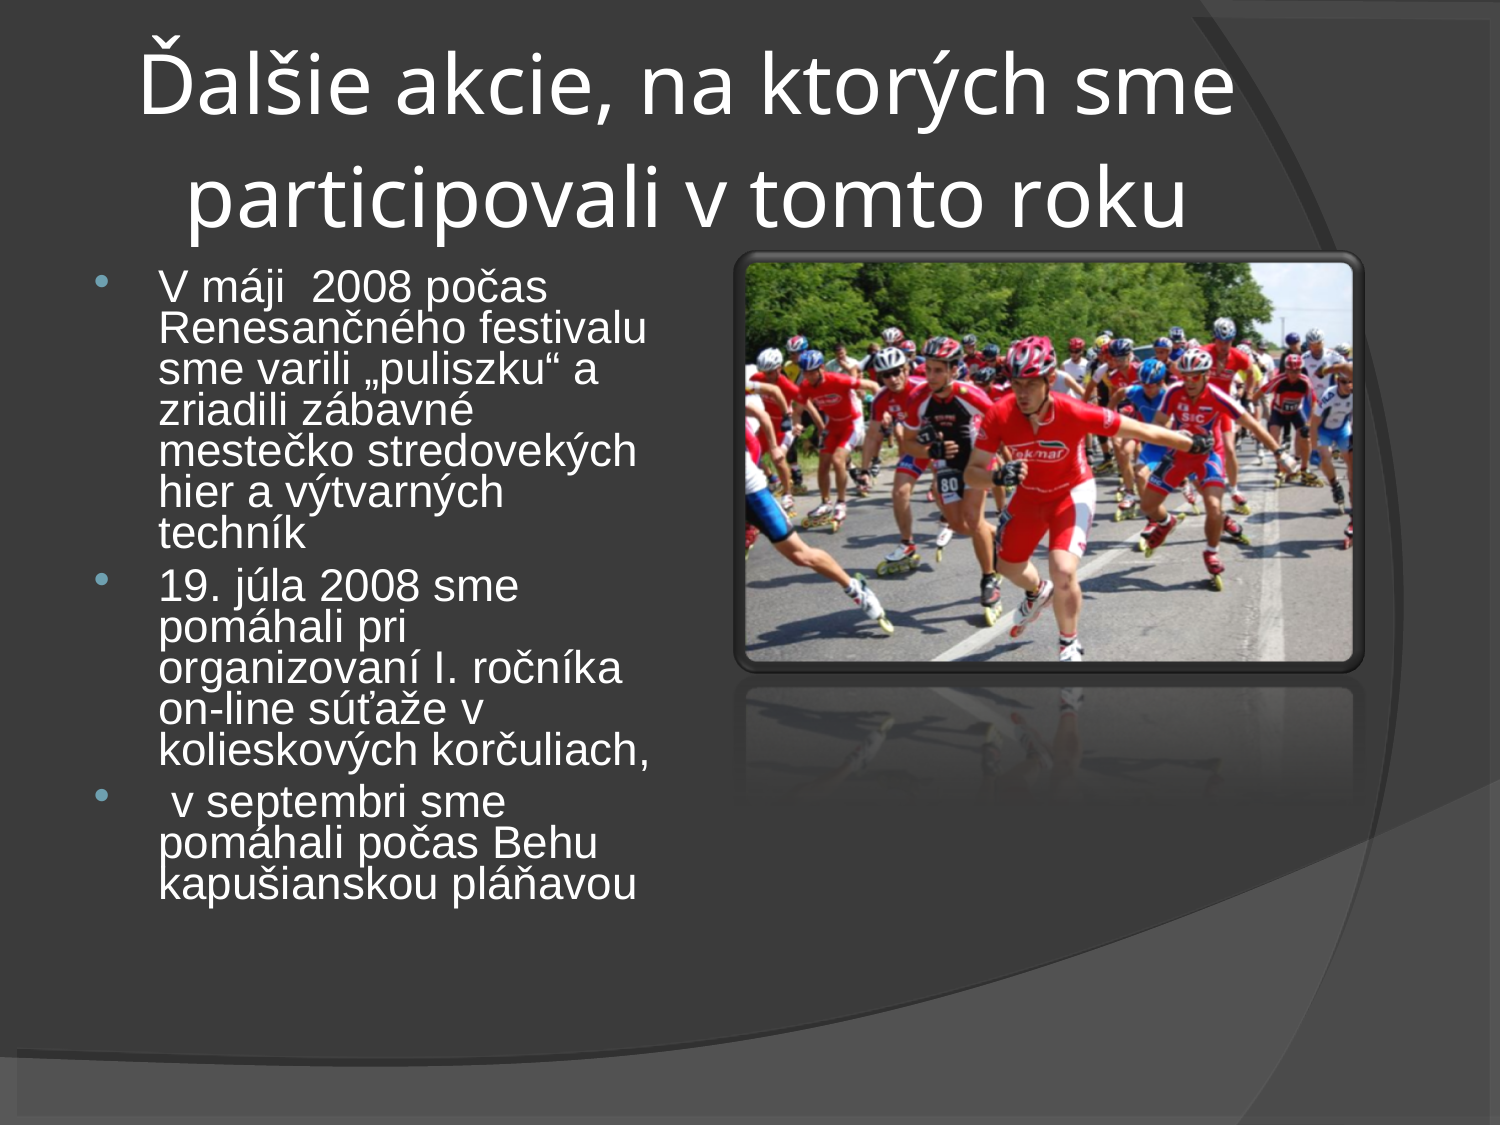

# Ďalšie akcie, na ktorých sme participovali v tomto roku
V máji 2008 počas Renesančného festivalu sme varili „puliszku“ a zriadili zábavné mestečko stredovekých hier a výtvarných techník
19. júla 2008 sme pomáhali pri organizovaní I. ročníka on-line súťaže v kolieskových korčuliach,
 v septembri sme pomáhali počas Behu kapušianskou pláňavou